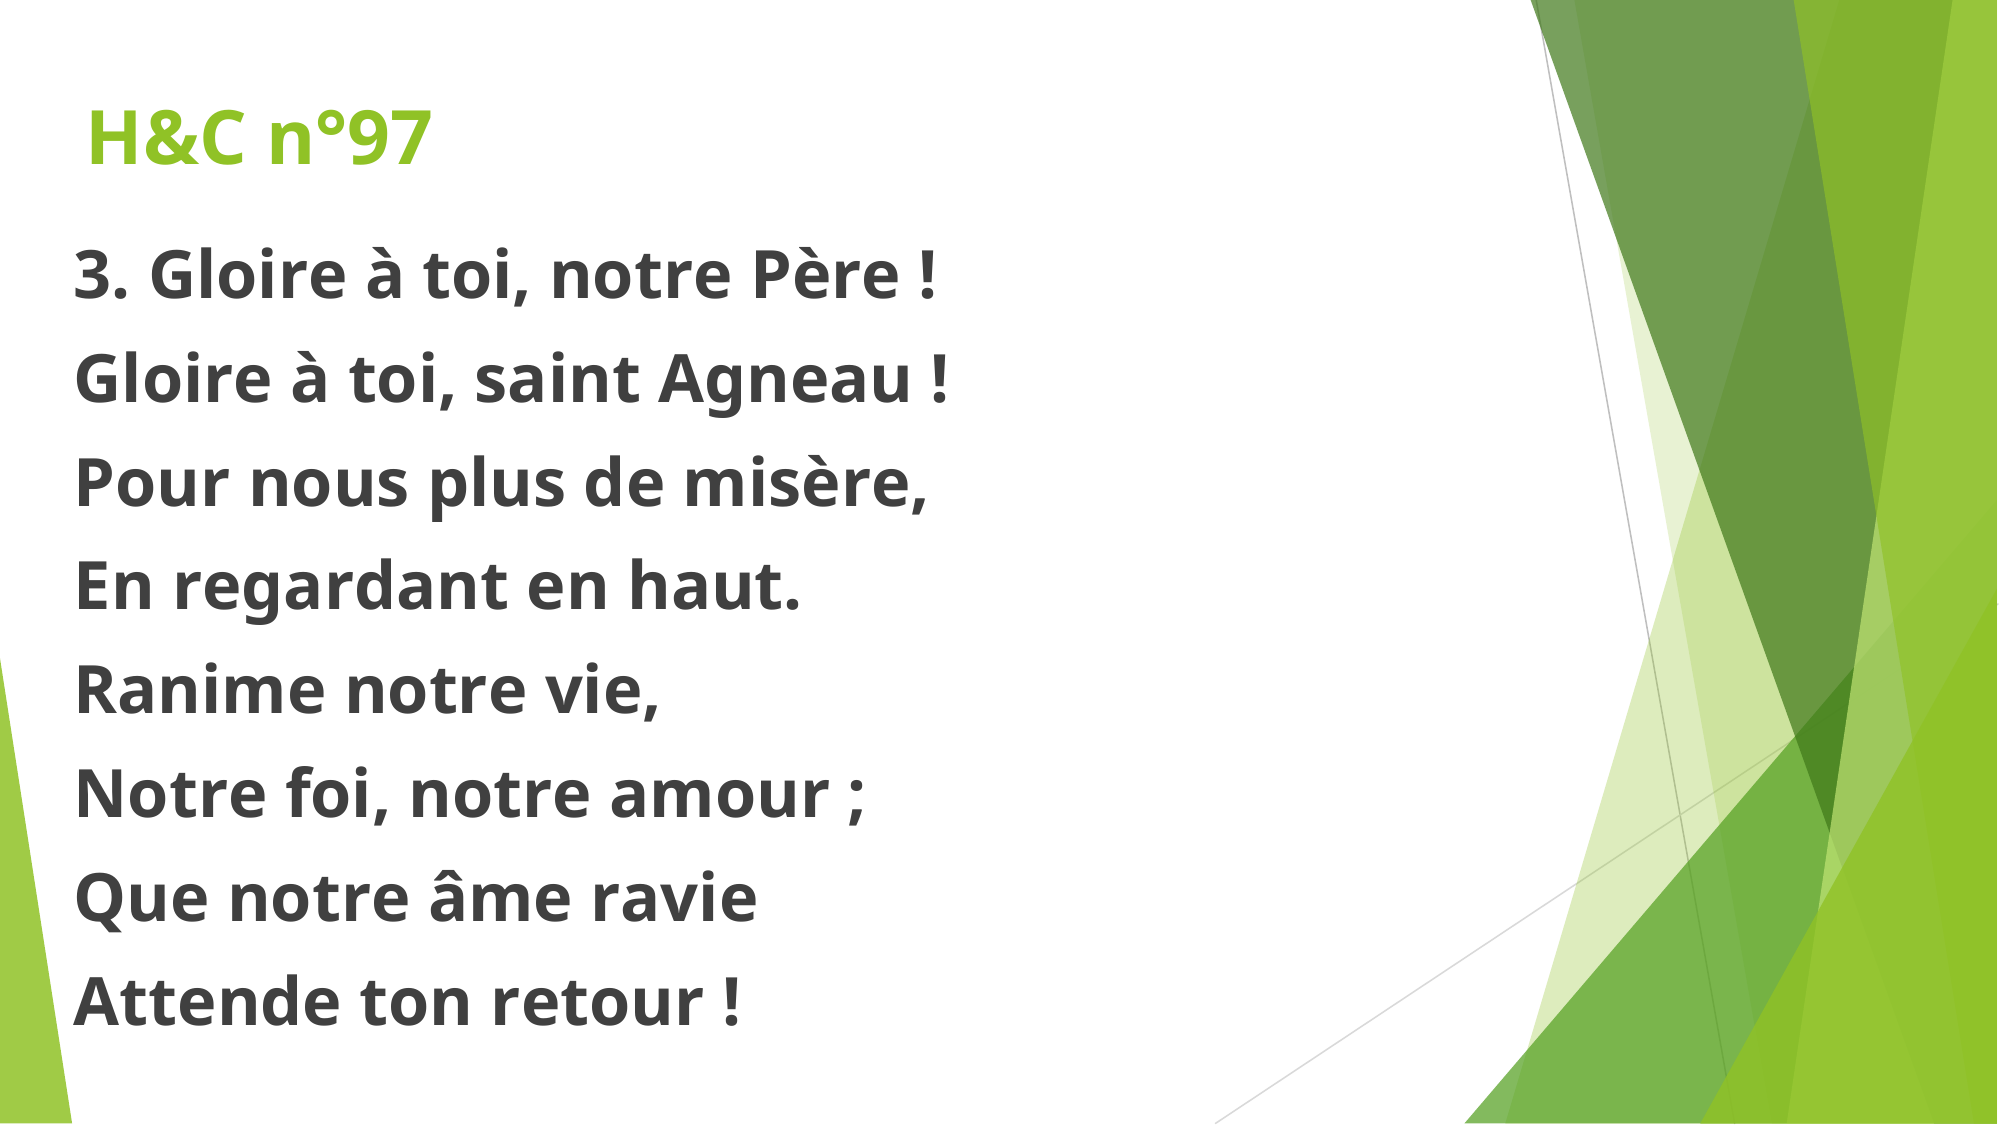

H&C n°97
3. Gloire à toi, notre Père !
Gloire à toi, saint Agneau !
Pour nous plus de misère,
En regardant en haut.
Ranime notre vie,
Notre foi, notre amour ;
Que notre âme ravie
Attende ton retour !